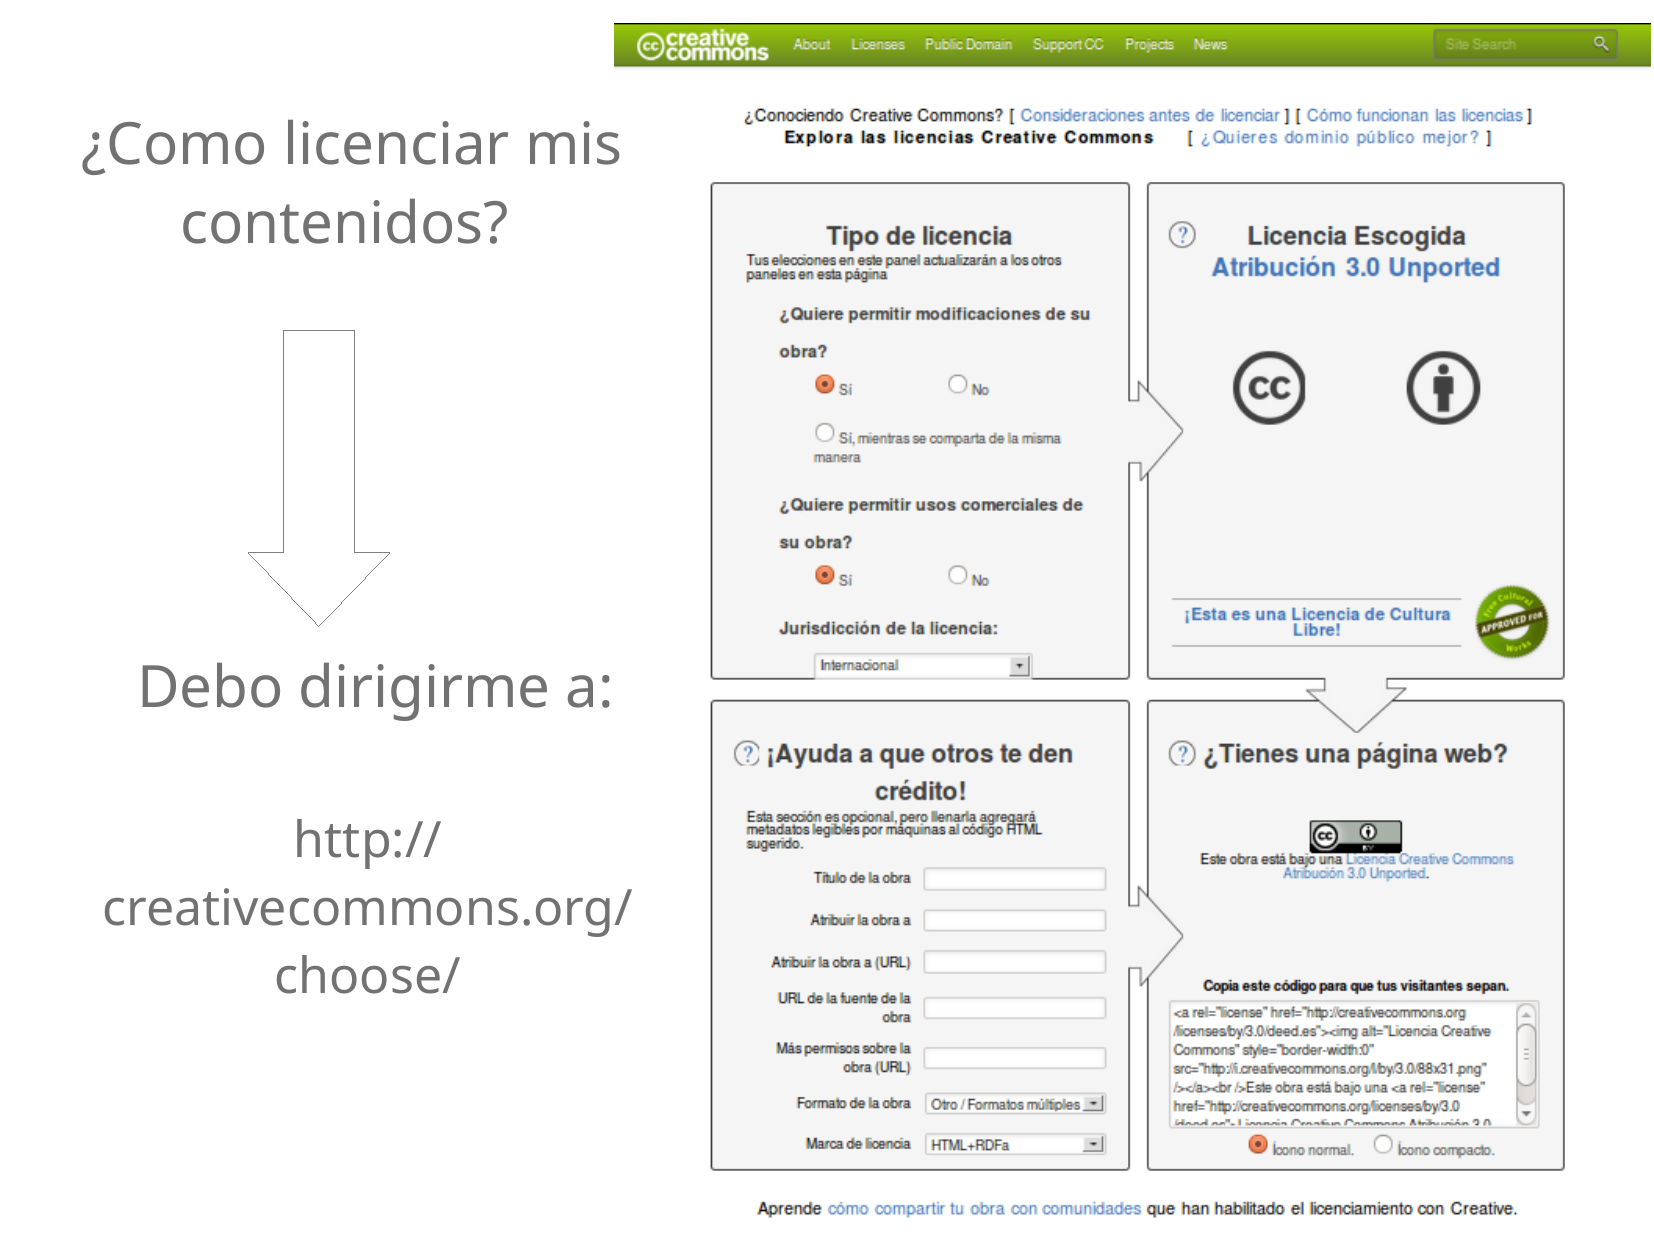

¿Como licenciar mis contenidos?
 Debo dirigirme a:
http://creativecommons.org/choose/